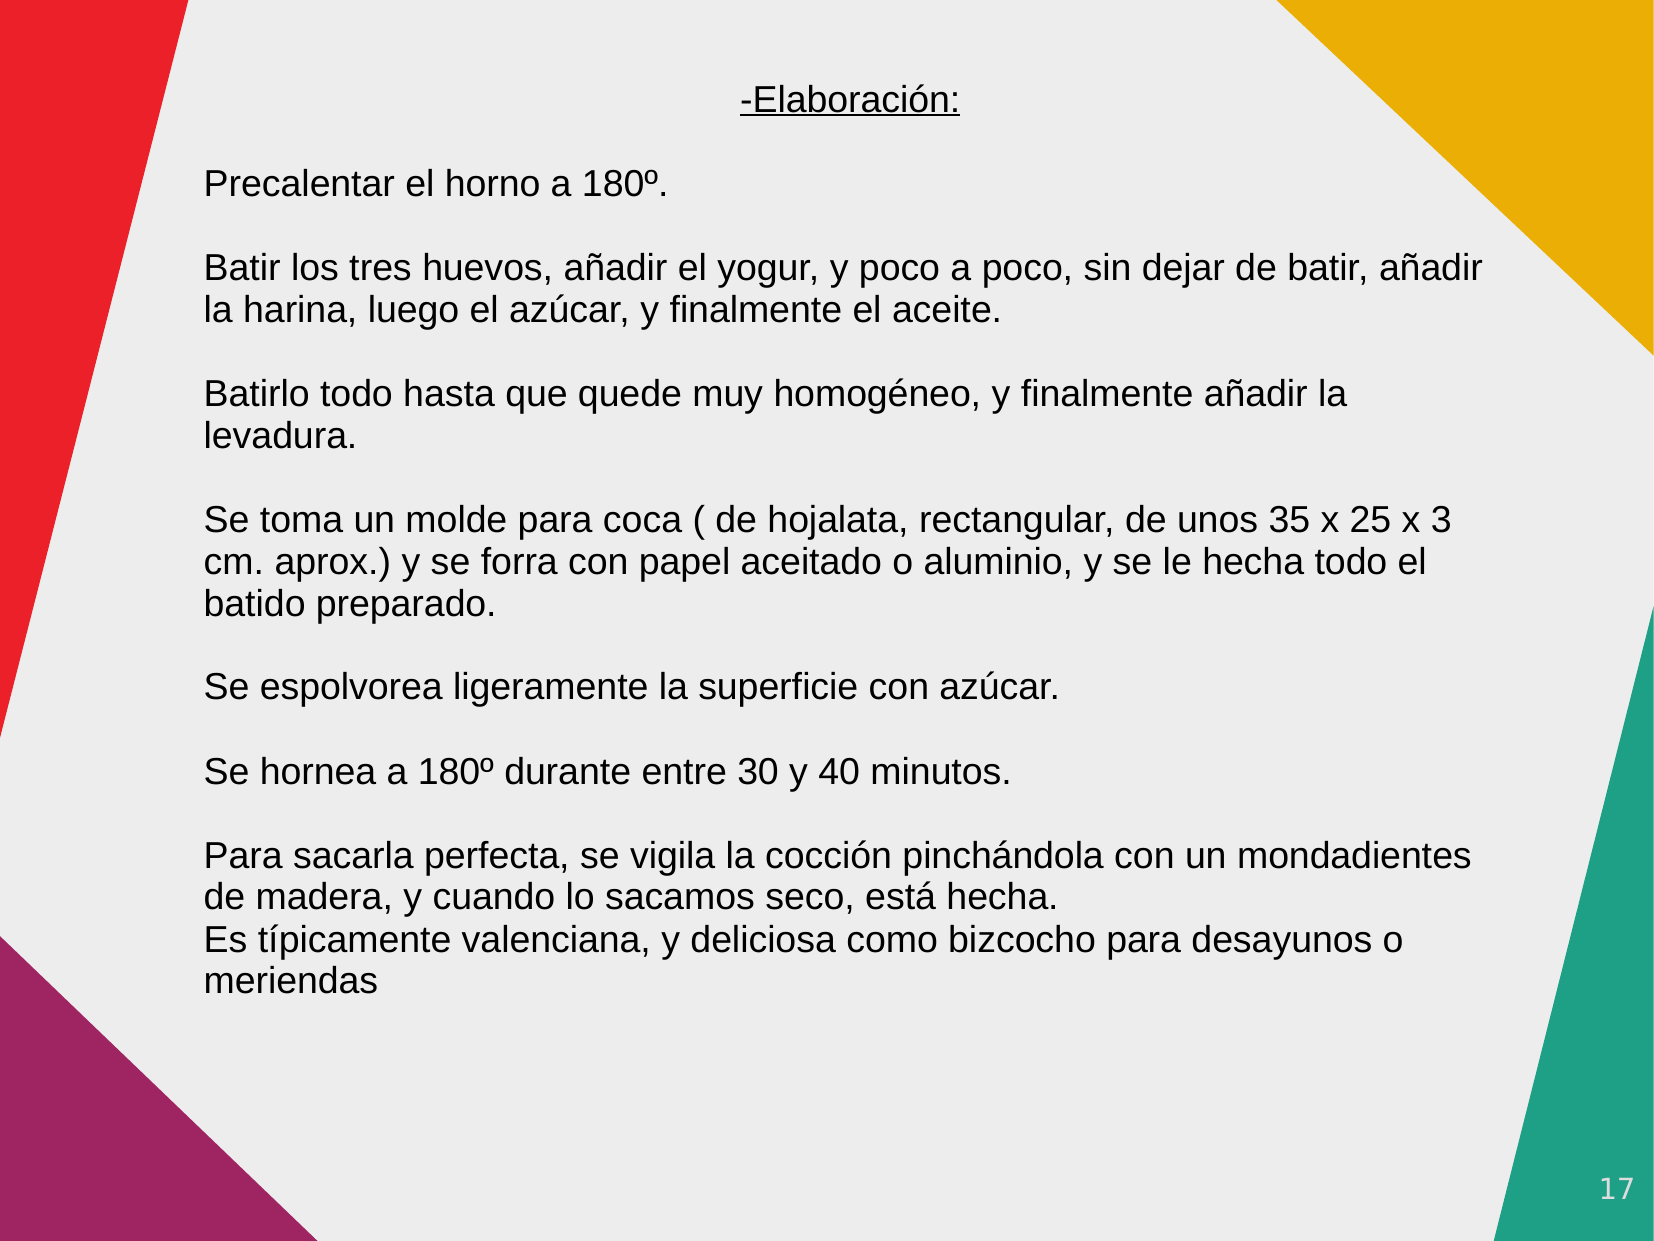

-Elaboración:
Precalentar el horno a 180º.
Batir los tres huevos, añadir el yogur, y poco a poco, sin dejar de batir, añadir la harina, luego el azúcar, y finalmente el aceite.
Batirlo todo hasta que quede muy homogéneo, y finalmente añadir la levadura.
Se toma un molde para coca ( de hojalata, rectangular, de unos 35 x 25 x 3 cm. aprox.) y se forra con papel aceitado o aluminio, y se le hecha todo el batido preparado.
Se espolvorea ligeramente la superficie con azúcar.
Se hornea a 180º durante entre 30 y 40 minutos.
Para sacarla perfecta, se vigila la cocción pinchándola con un mondadientes de madera, y cuando lo sacamos seco, está hecha.
Es típicamente valenciana, y deliciosa como bizcocho para desayunos o meriendas
17